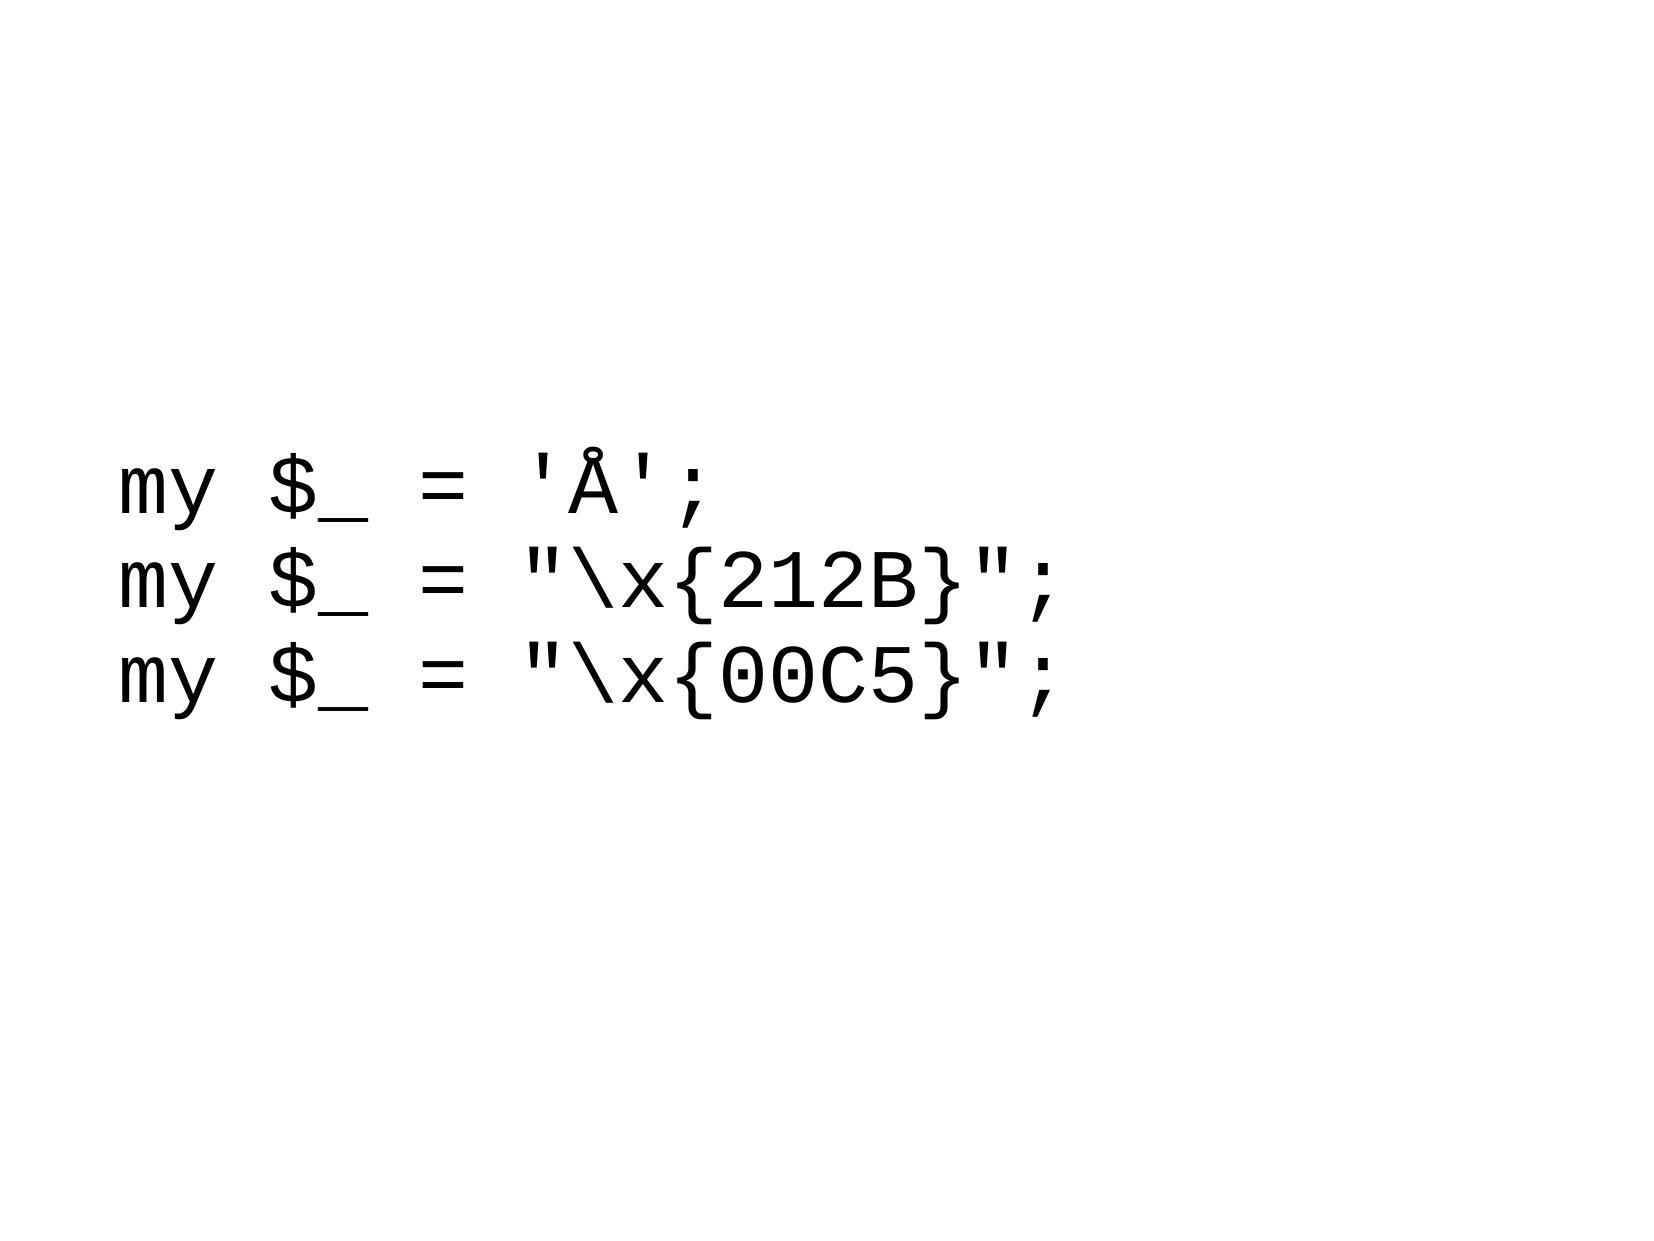

# my $_ = 'Å'; my $_ = "\x{212B}"; my $_ = "\x{00C5}";